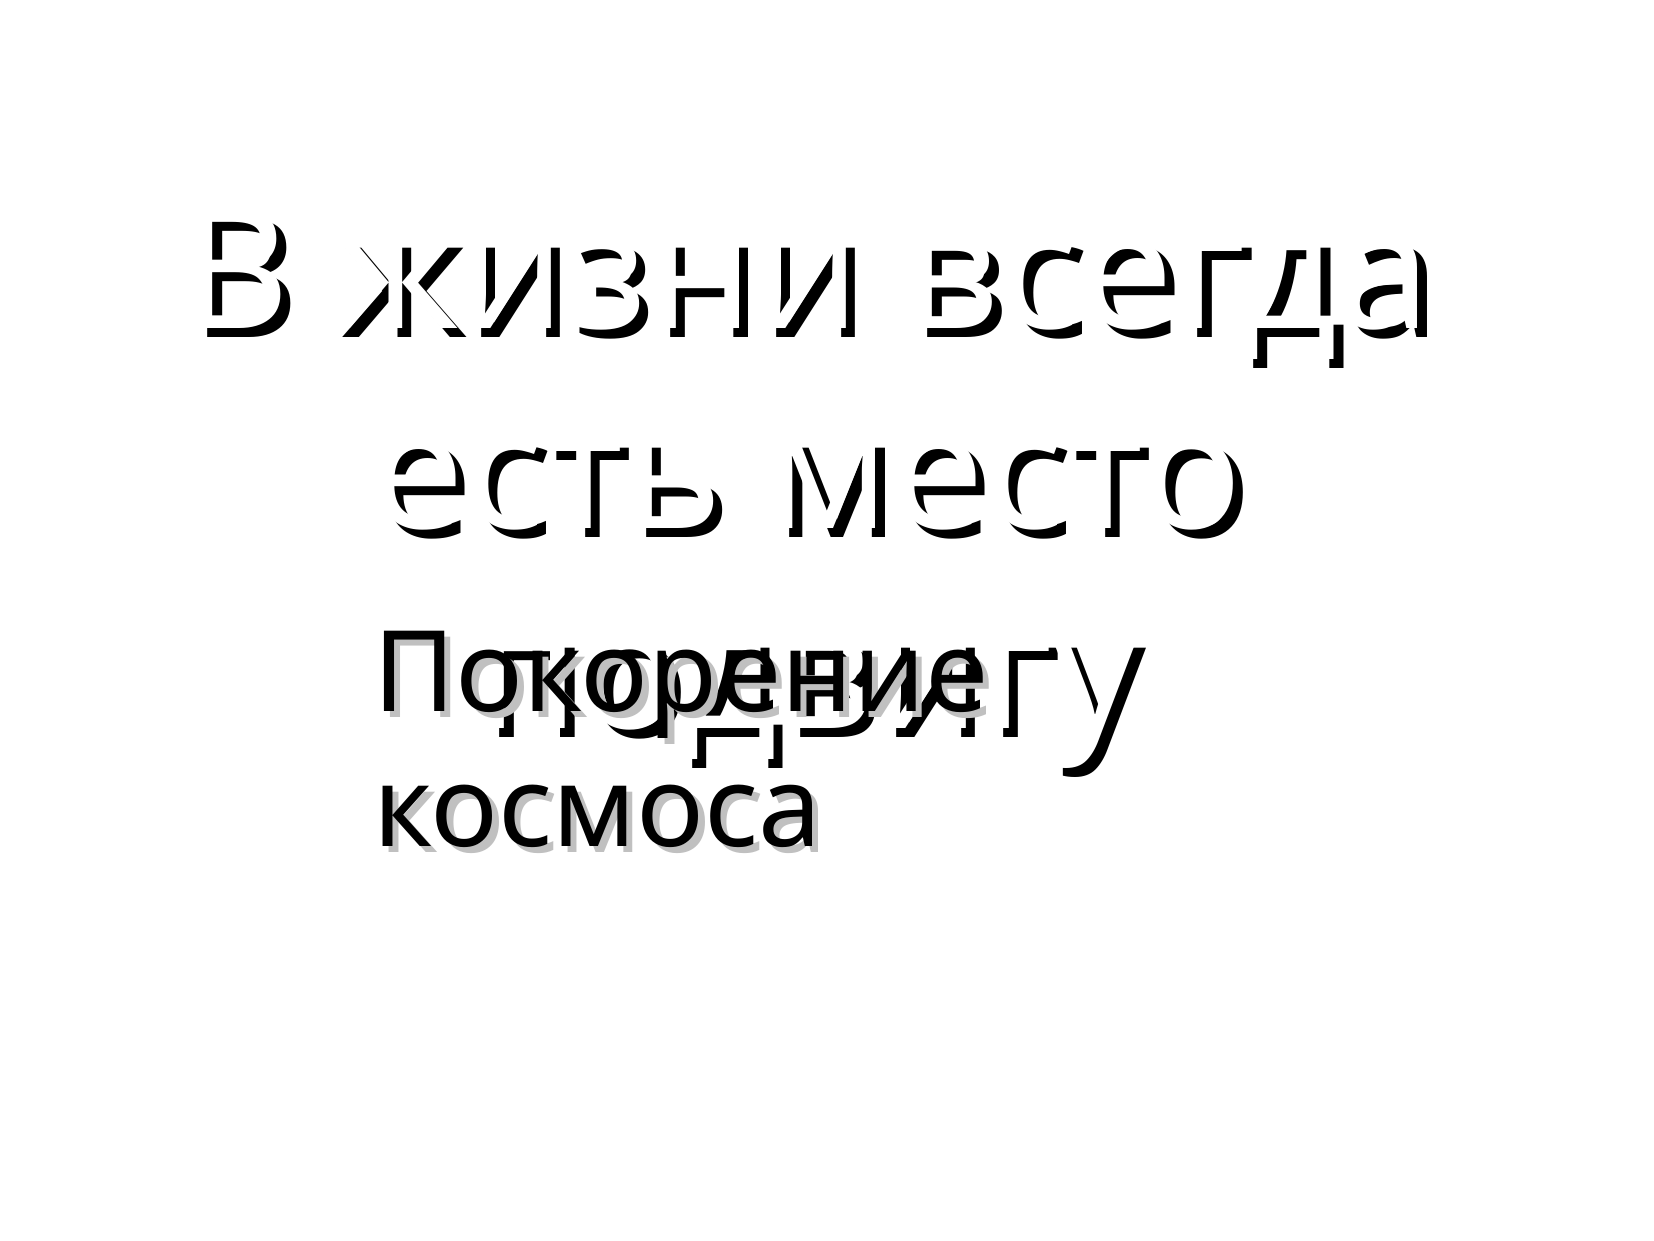

В жизни всегда есть место подвигу
Покорение космоса